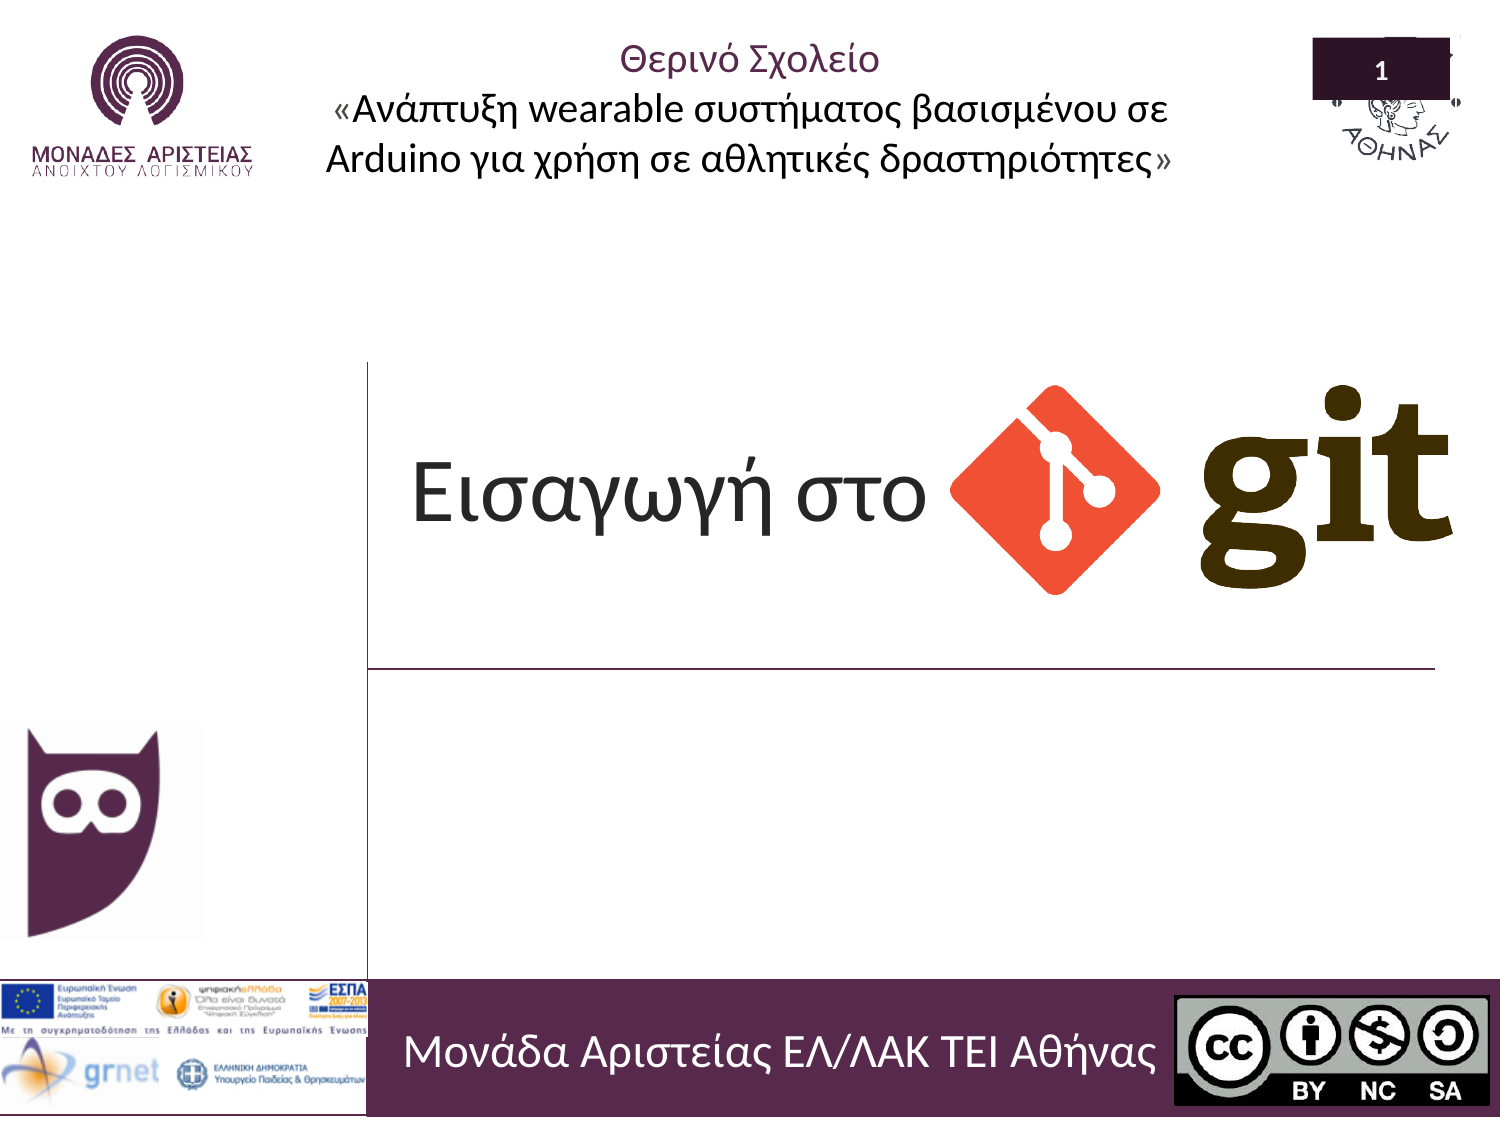

Θερινό Σχολείο
«Ανάπτυξη wearable συστήματος βασισμένου σε Arduino για χρήση σε αθλητικές δραστηριότητες»
# Εισαγωγή στο
Μονάδα Αριστείας ΕΛ/ΛΑΚ ΤΕΙ Αθήνας